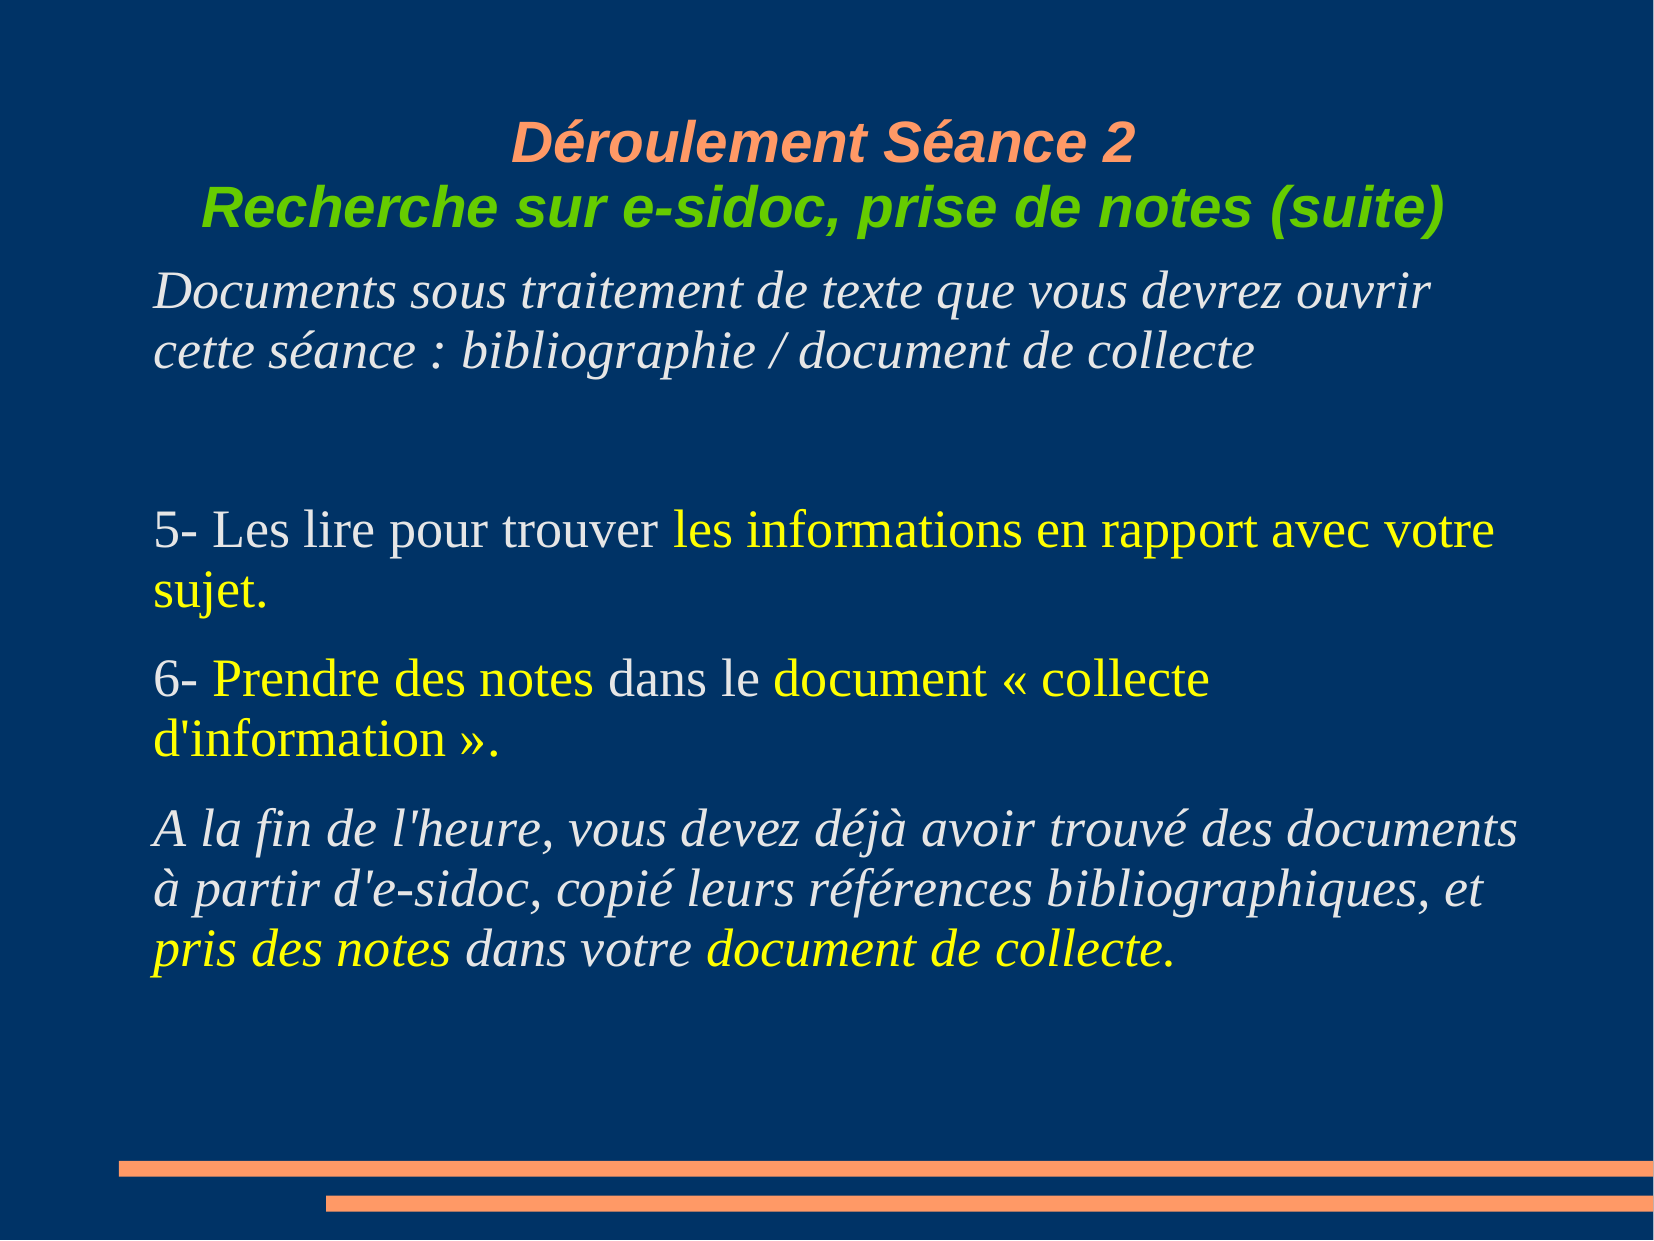

# Déroulement Séance 2 Recherche sur e-sidoc, prise de notes (suite)
Documents sous traitement de texte que vous devrez ouvrir cette séance : bibliographie / document de collecte
5- Les lire pour trouver les informations en rapport avec votre sujet.
6- Prendre des notes dans le document « collecte d'information ».
A la fin de l'heure, vous devez déjà avoir trouvé des documents à partir d'e-sidoc, copié leurs références bibliographiques, et pris des notes dans votre document de collecte.